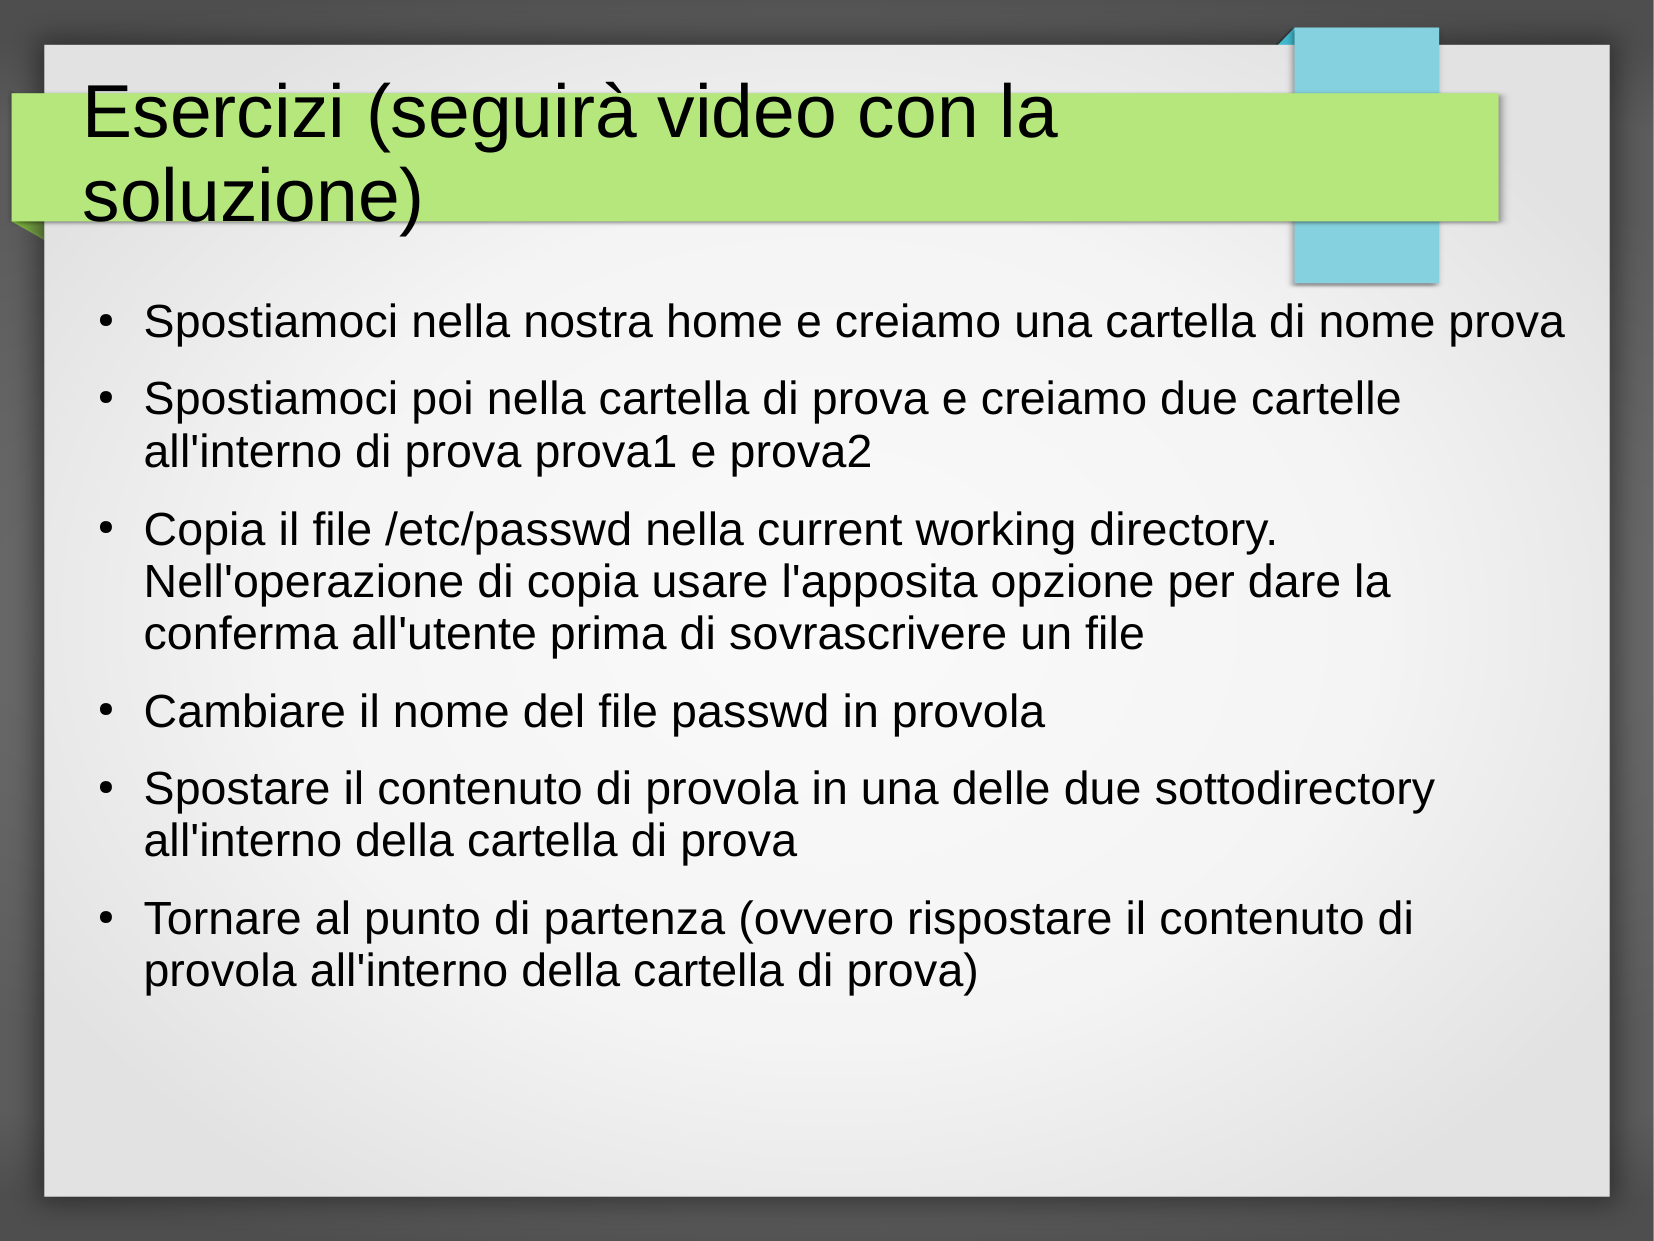

# Esercizi (seguirà video con la soluzione)
Spostiamoci nella nostra home e creiamo una cartella di nome prova
Spostiamoci poi nella cartella di prova e creiamo due cartelle all'interno di prova prova1 e prova2
Copia il file /etc/passwd nella current working directory. Nell'operazione di copia usare l'apposita opzione per dare la conferma all'utente prima di sovrascrivere un file
Cambiare il nome del file passwd in provola
Spostare il contenuto di provola in una delle due sottodirectory all'interno della cartella di prova
Tornare al punto di partenza (ovvero rispostare il contenuto di provola all'interno della cartella di prova)